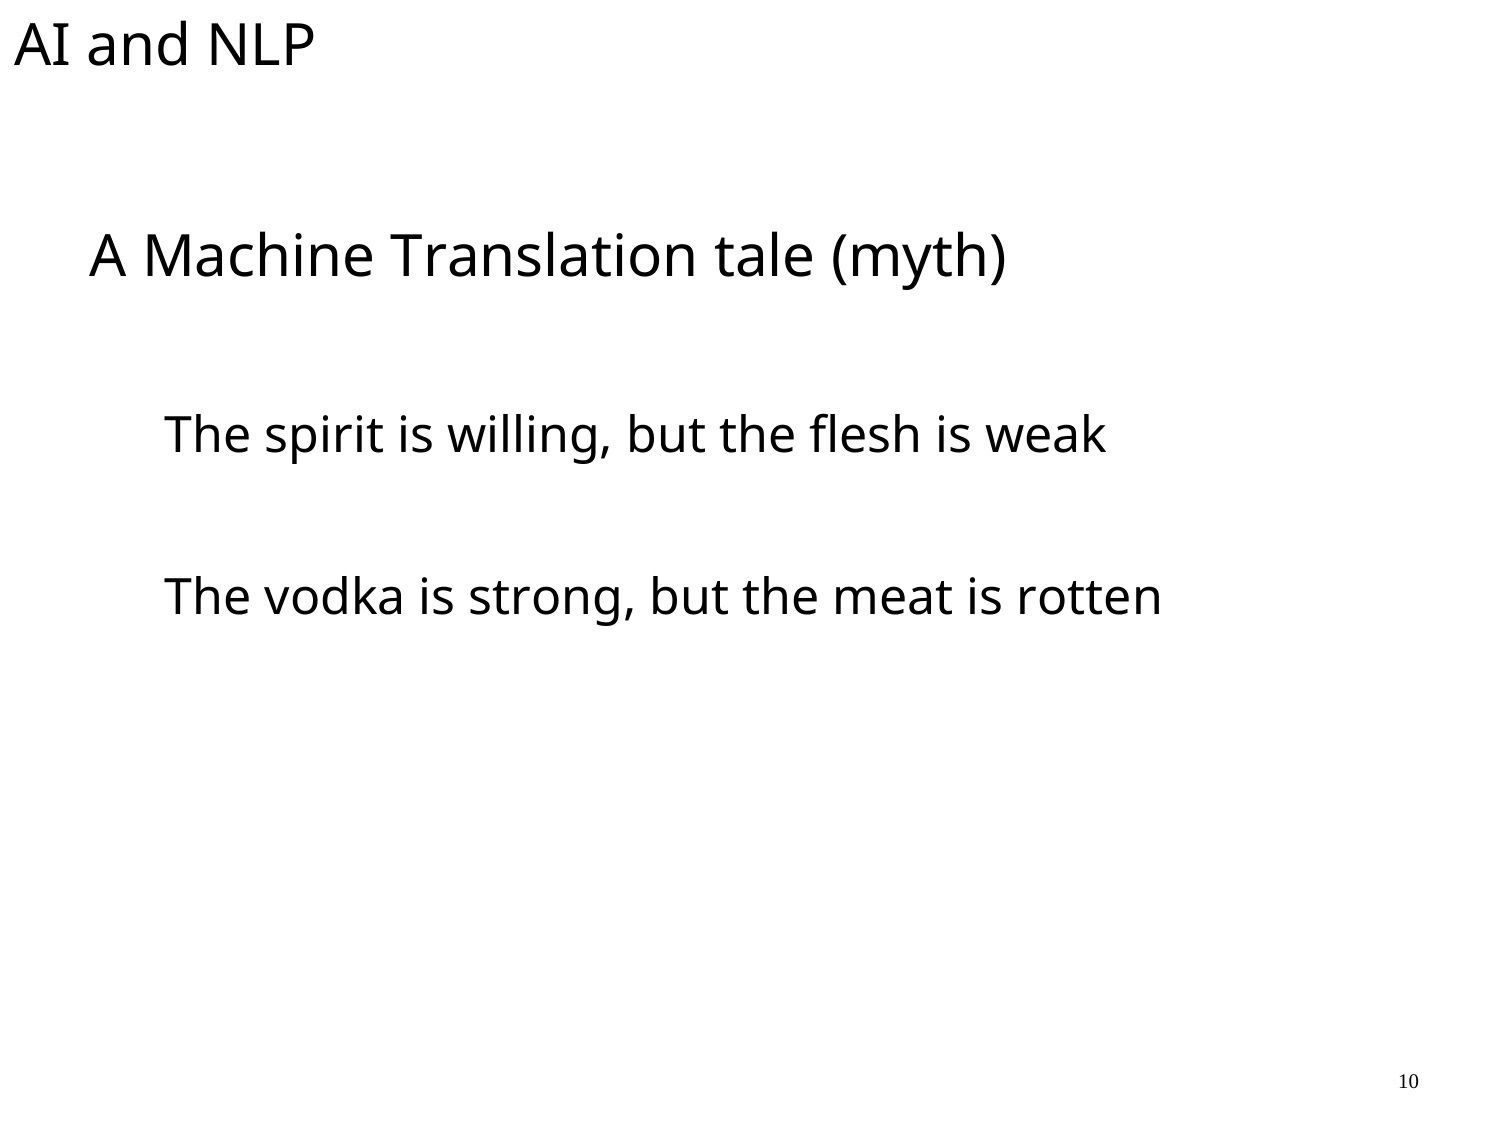

# AI and NLP
A Machine Translation tale (myth)
The spirit is willing, but the flesh is weak
The vodka is strong, but the meat is rotten
10